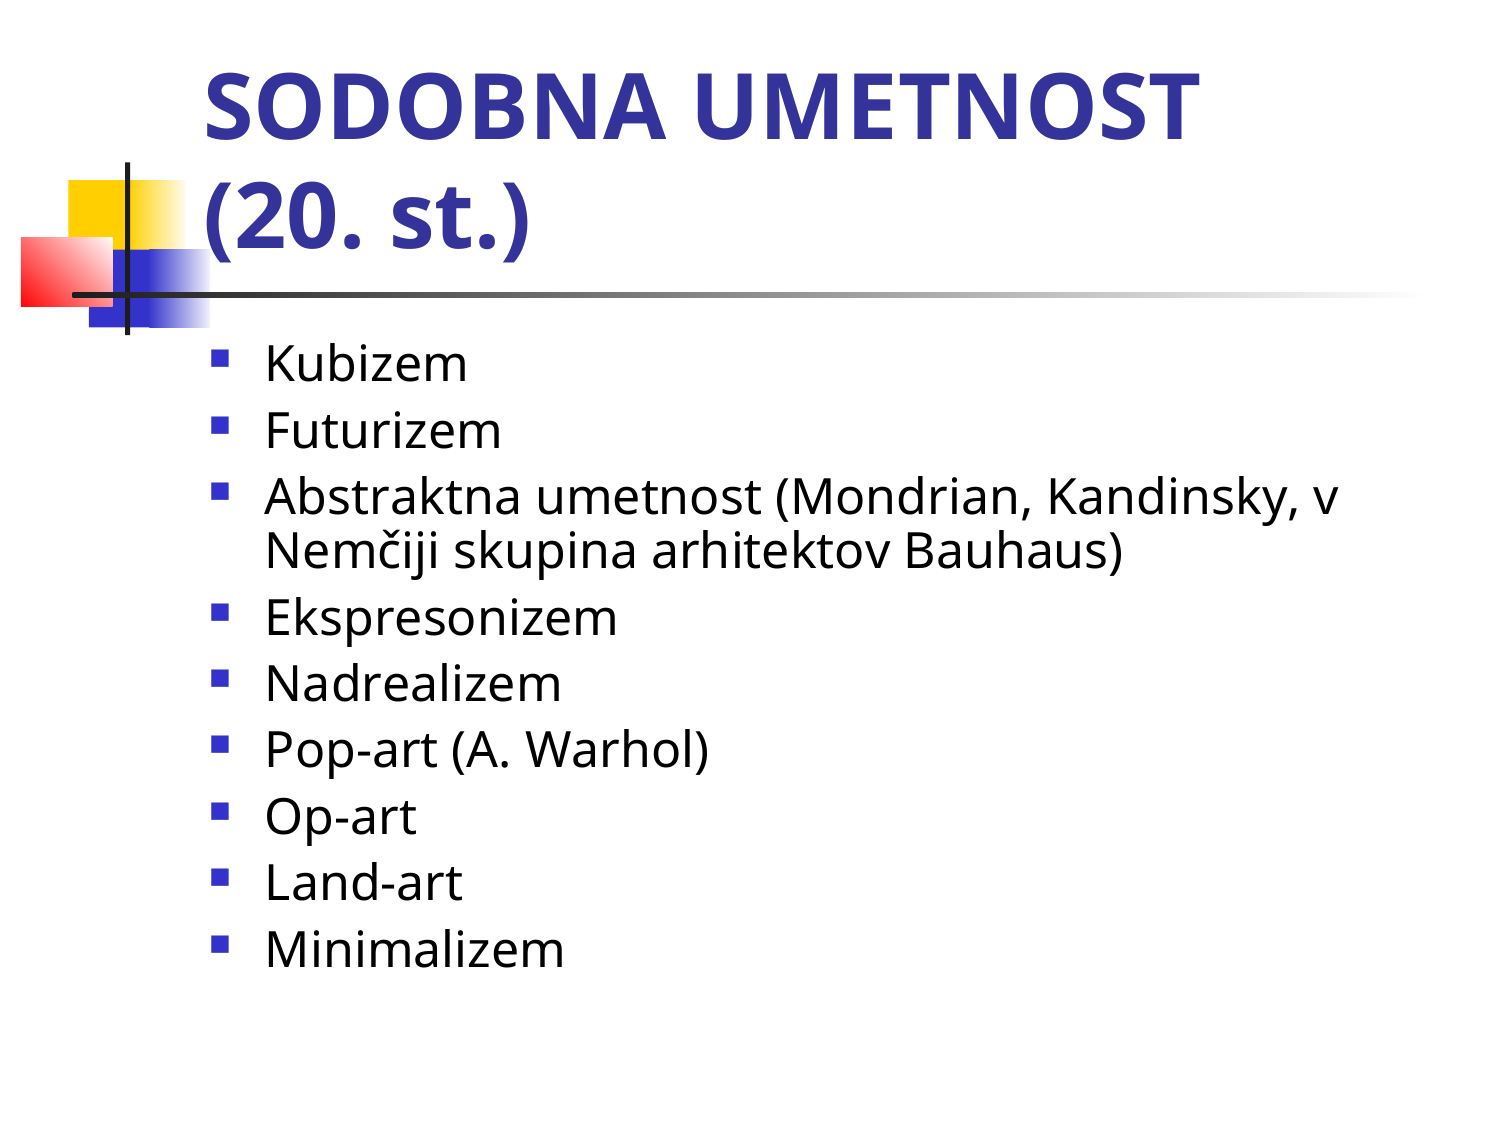

# SODOBNA UMETNOST (20. st.)
Kubizem
Futurizem
Abstraktna umetnost (Mondrian, Kandinsky, v Nemčiji skupina arhitektov Bauhaus)
Ekspresonizem
Nadrealizem
Pop-art (A. Warhol)
Op-art
Land-art
Minimalizem